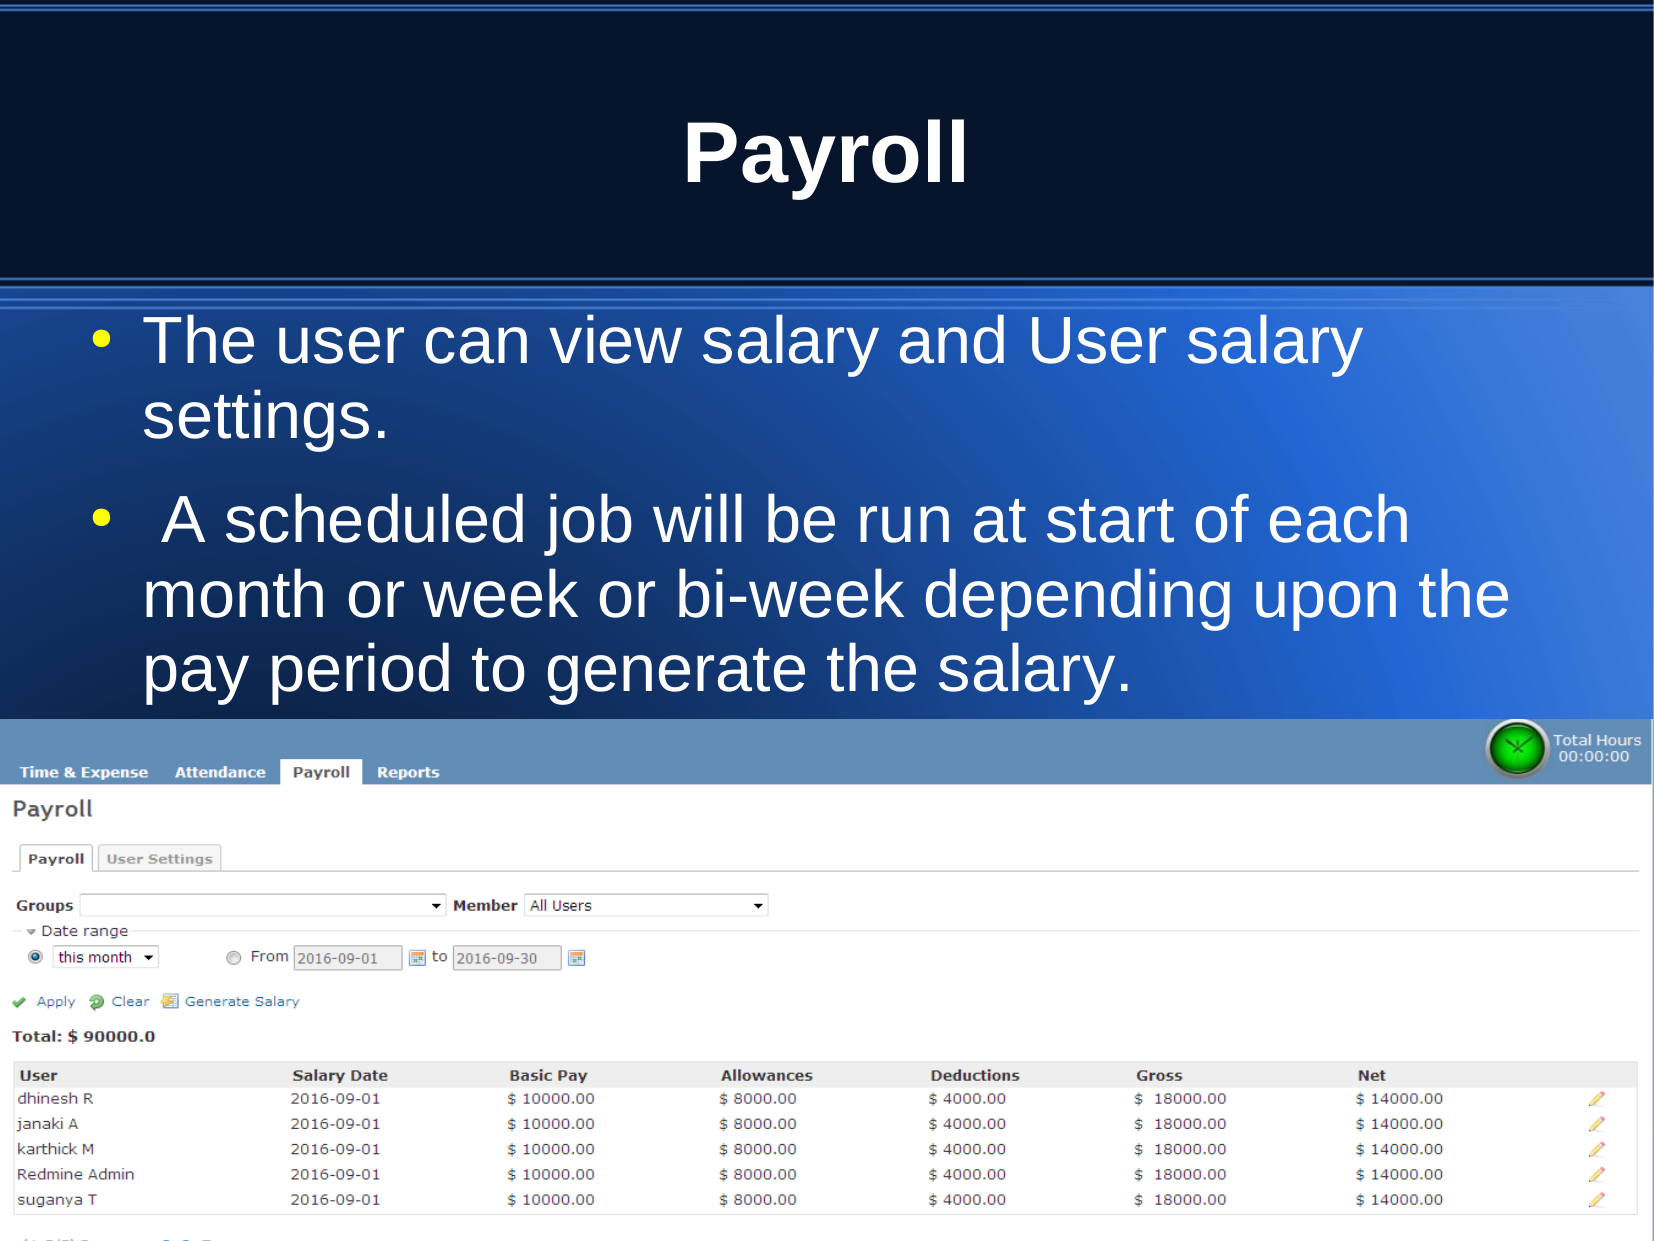

# Payroll
The user can view salary and User salary settings.
 A scheduled job will be run at start of each month or week or bi-week depending upon the pay period to generate the salary.